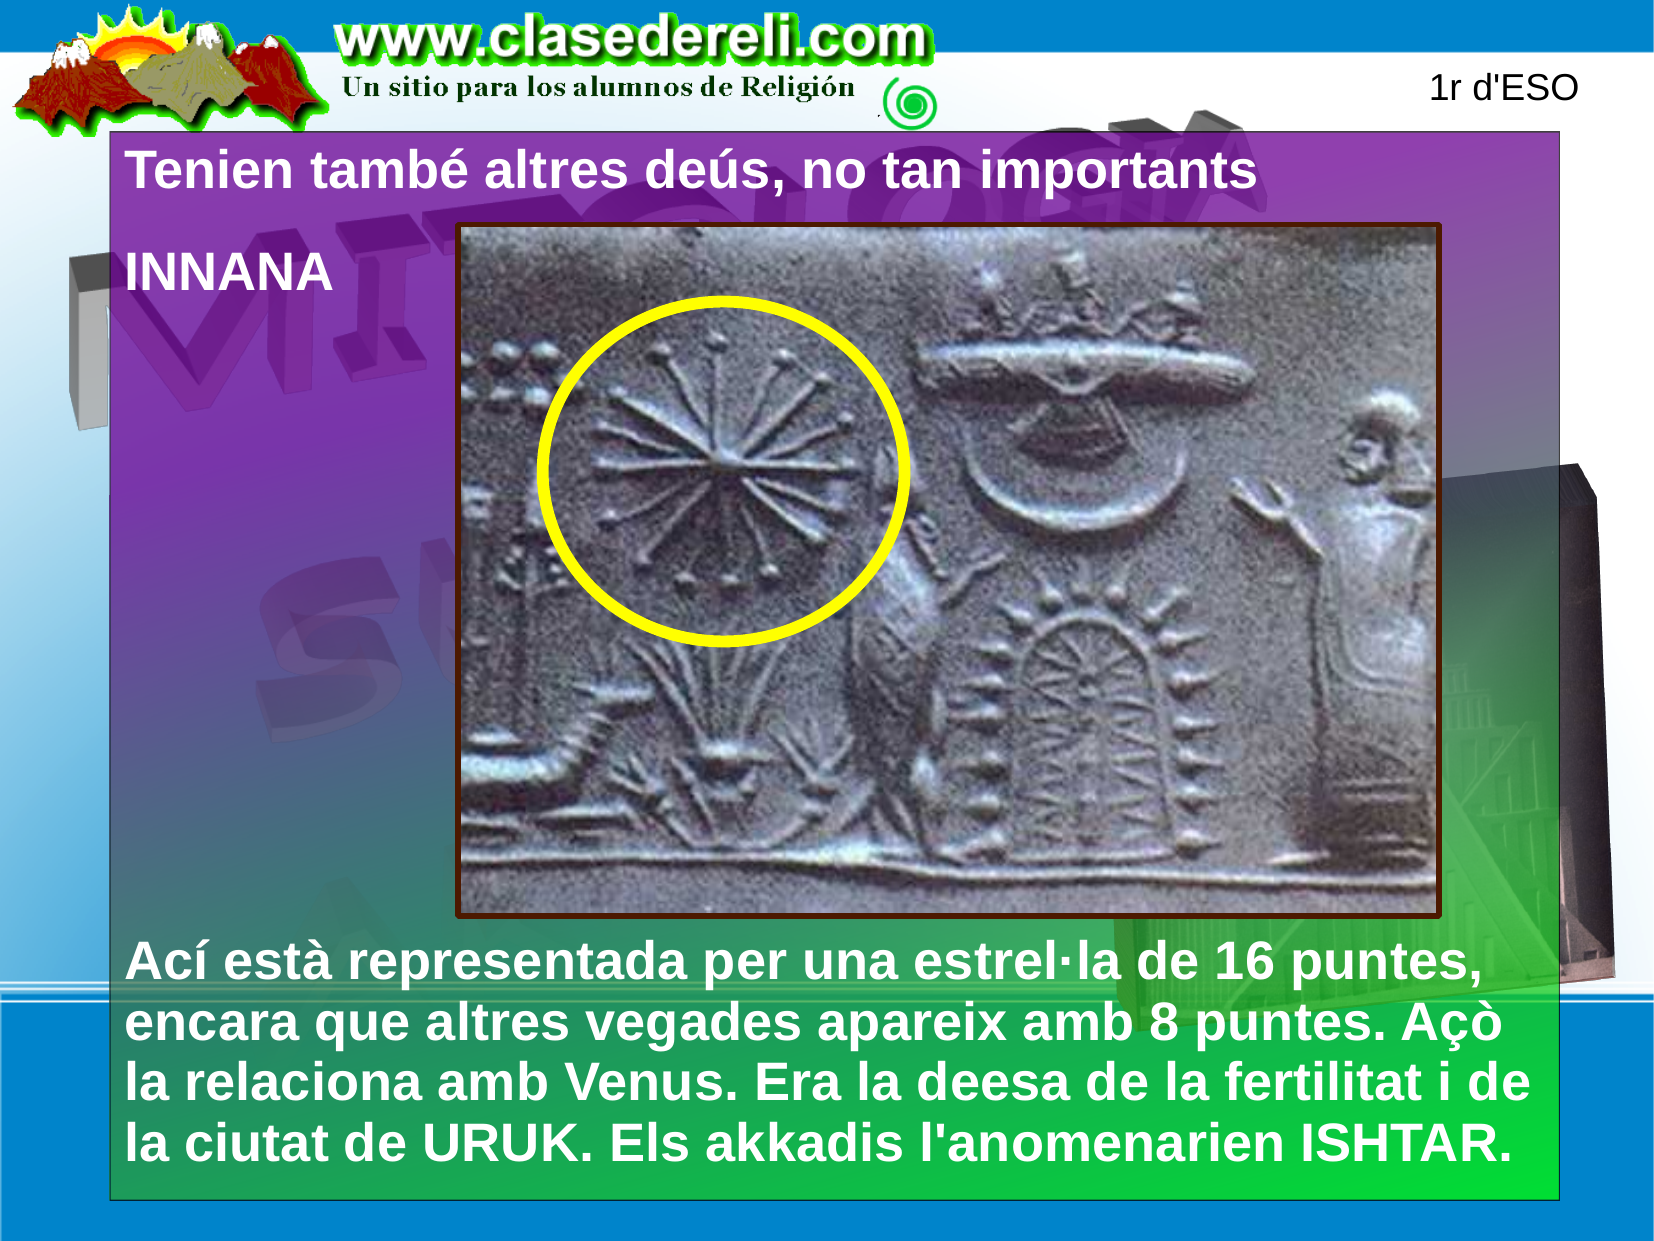

Tenien també altres deús, no tan importants
INNANA
Ací està representada per una estrel·la de 16 puntes, encara que altres vegades apareix amb 8 puntes. Açò la relaciona amb Venus. Era la deesa de la fertilitat i de la ciutat de URUK. Els akkadis l'anomenarien ISHTAR.